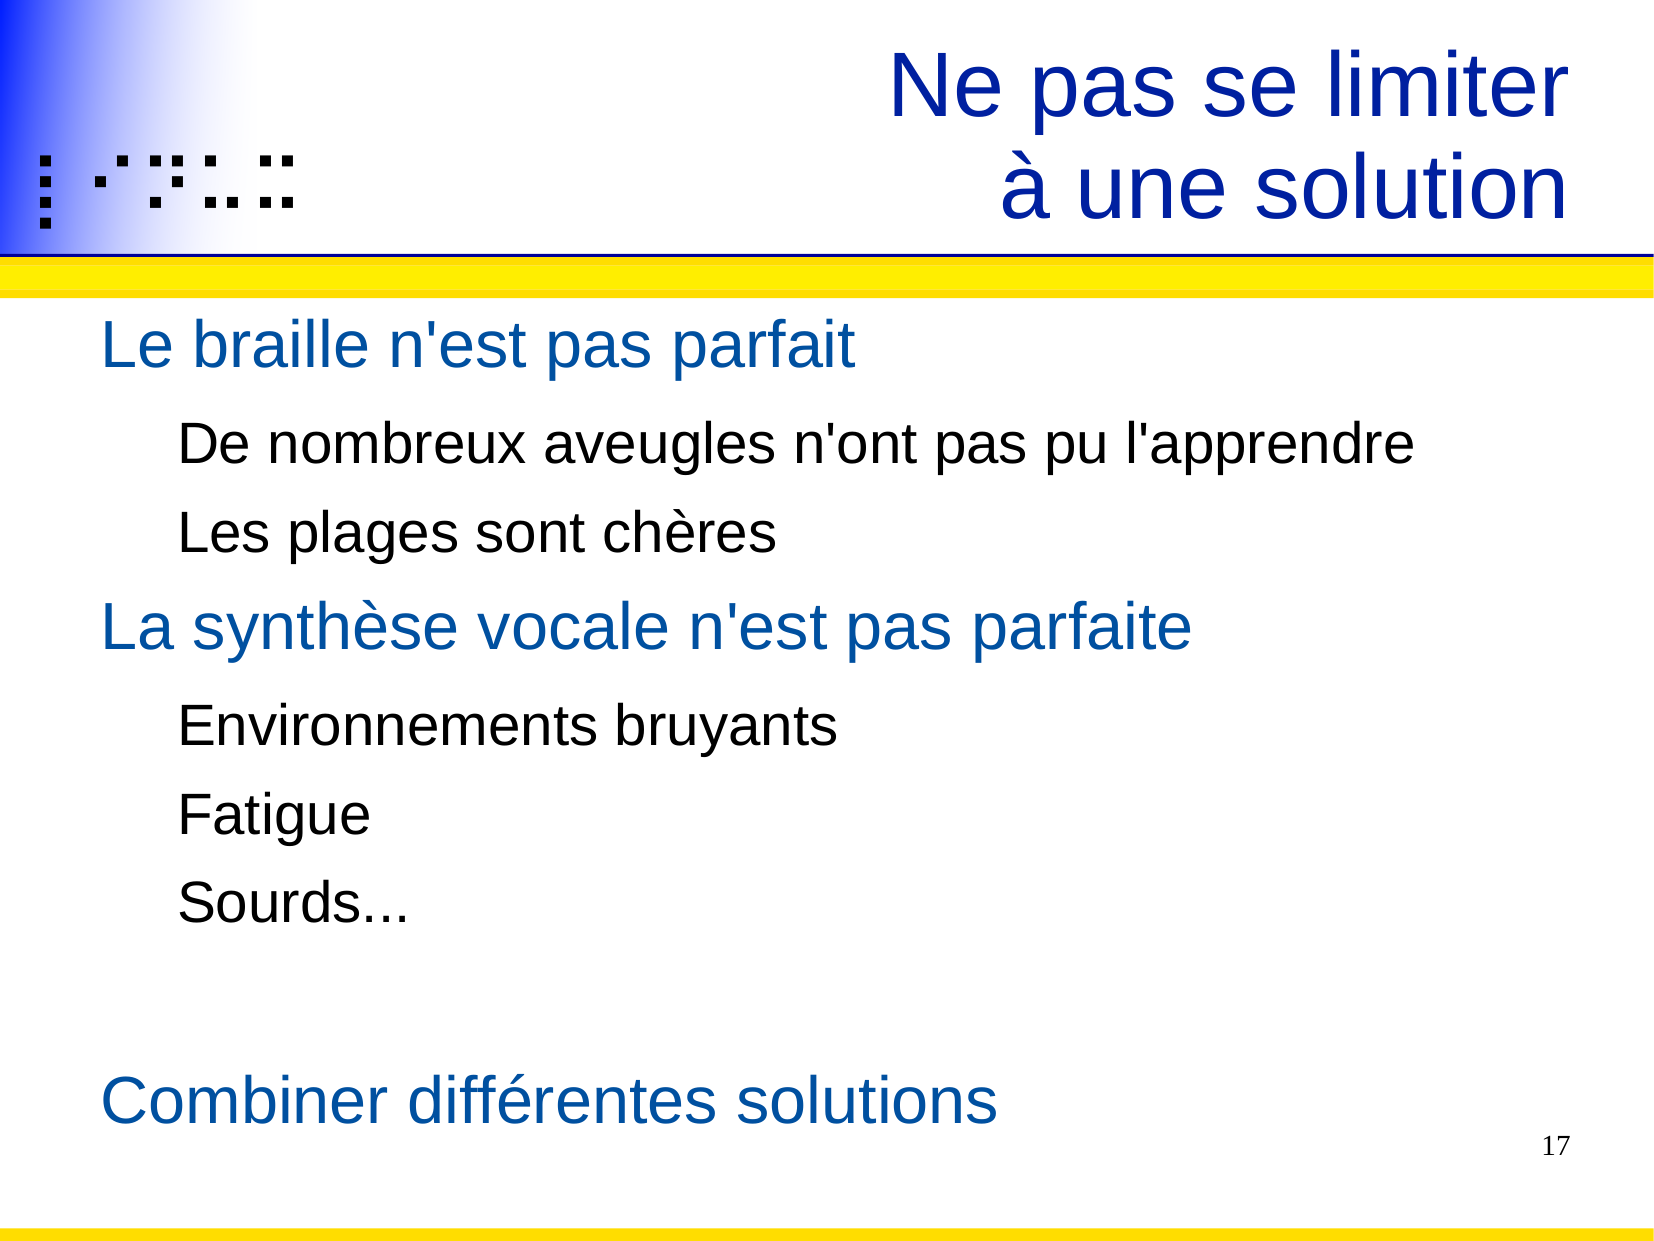

# Ne pas se limiter à une solution
Le braille n'est pas parfait
De nombreux aveugles n'ont pas pu l'apprendre
Les plages sont chères
La synthèse vocale n'est pas parfaite
Environnements bruyants
Fatigue
Sourds...
Combiner différentes solutions
17